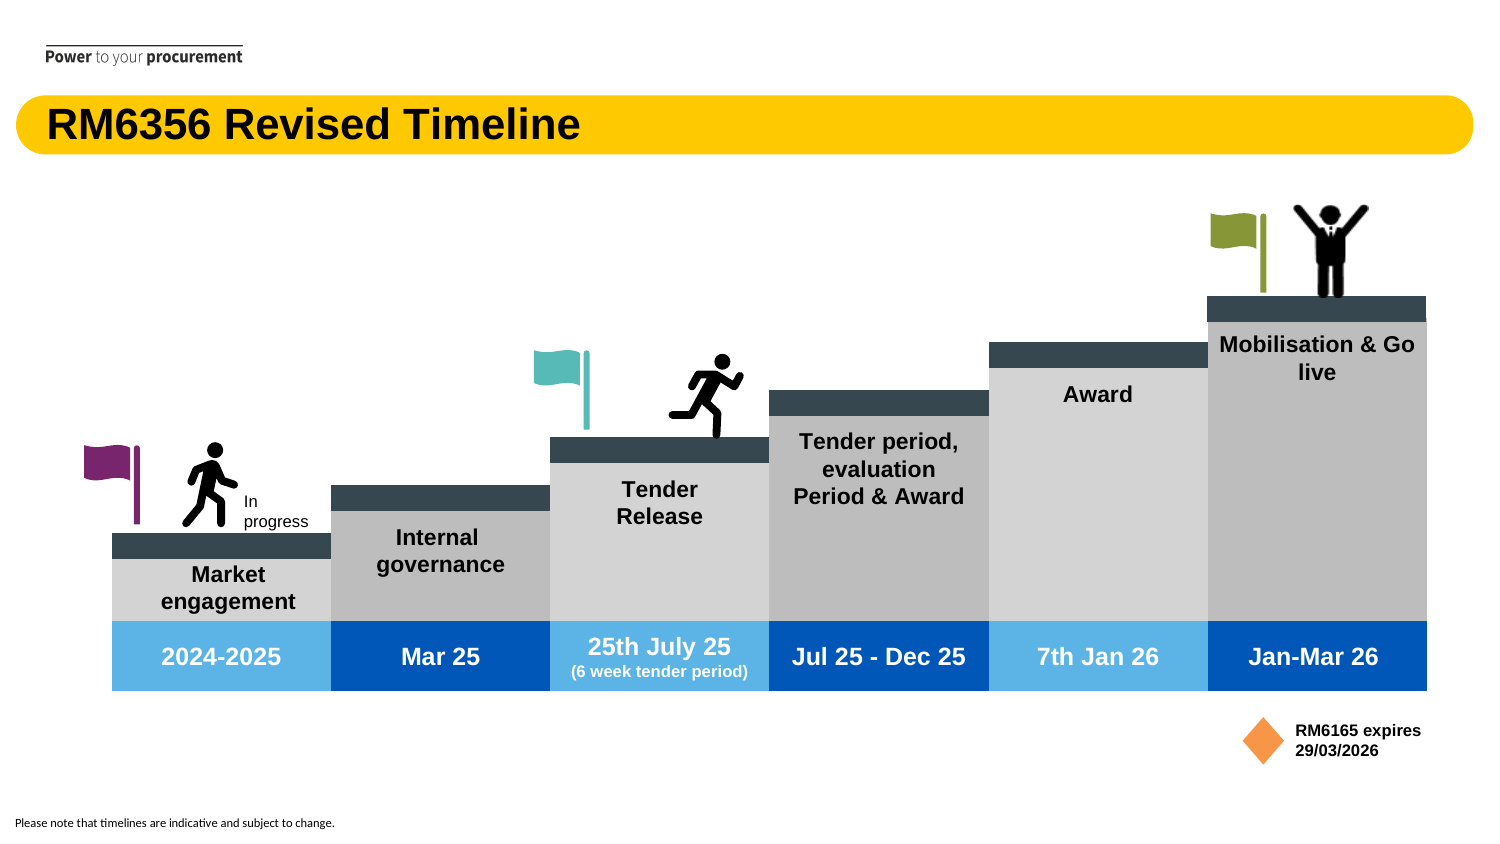

# RM6356 Revised Timeline
Mobilisation & Go live
Award
Tender period, evaluation
Period & Award
Tender
Release
In
progress
Internal
governance
 Market
engagement
2024-2025
Mar 25
25th July 25
(6 week tender period)
Jul 25 - Dec 25
7th Jan 26
Jan-Mar 26
RM6165 expires 29/03/2026
Please note that timelines are indicative and subject to change.